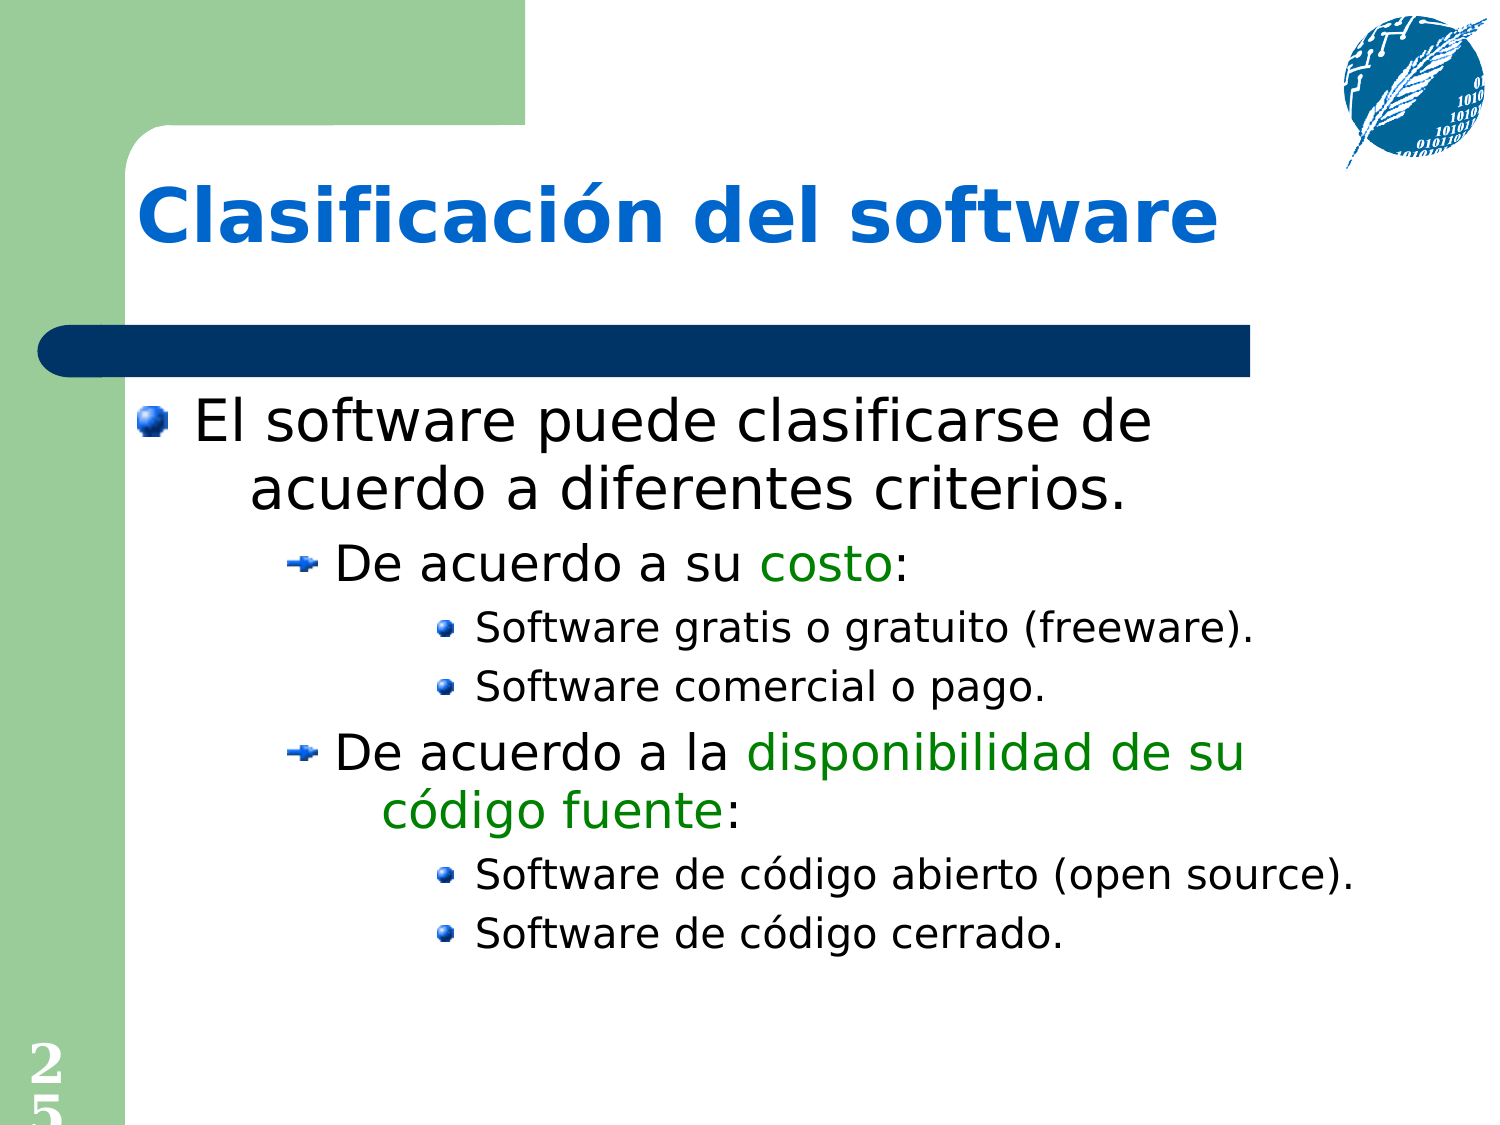

# Clasificación del software
El software puede clasificarse de acuerdo a diferentes criterios.
De acuerdo a su costo:
Software gratis o gratuito (freeware).
Software comercial o pago.
De acuerdo a la disponibilidad de su código fuente:
Software de código abierto (open source).
Software de código cerrado.
25